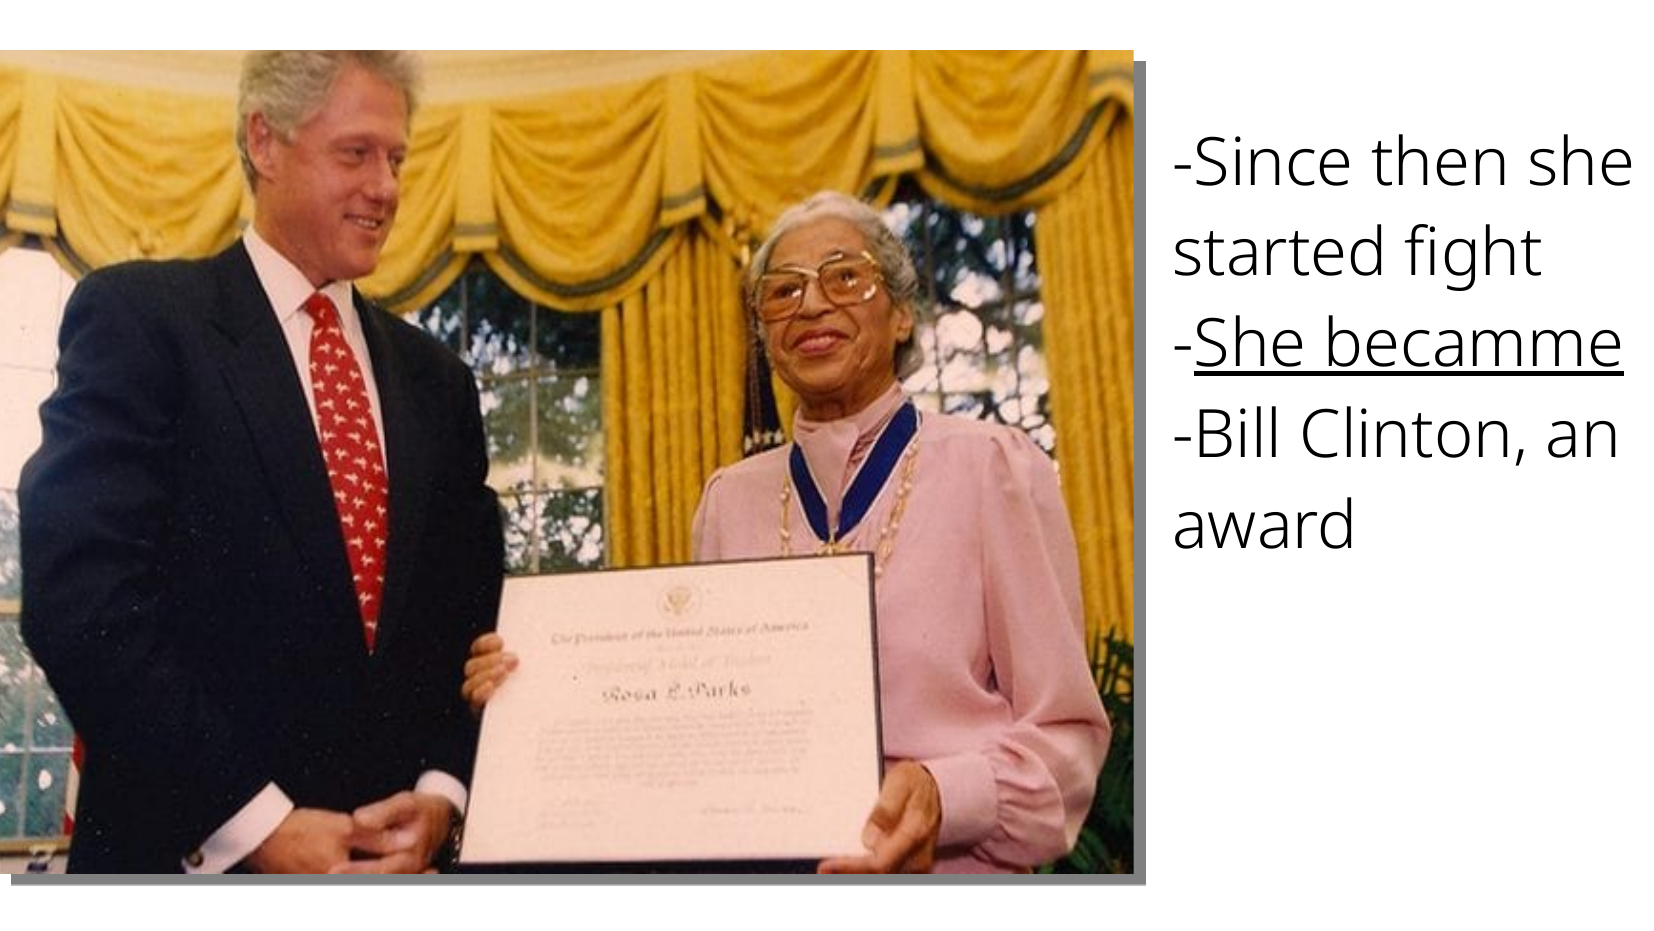

-Since then she started fight
-She becamme
-Bill Clinton, an award